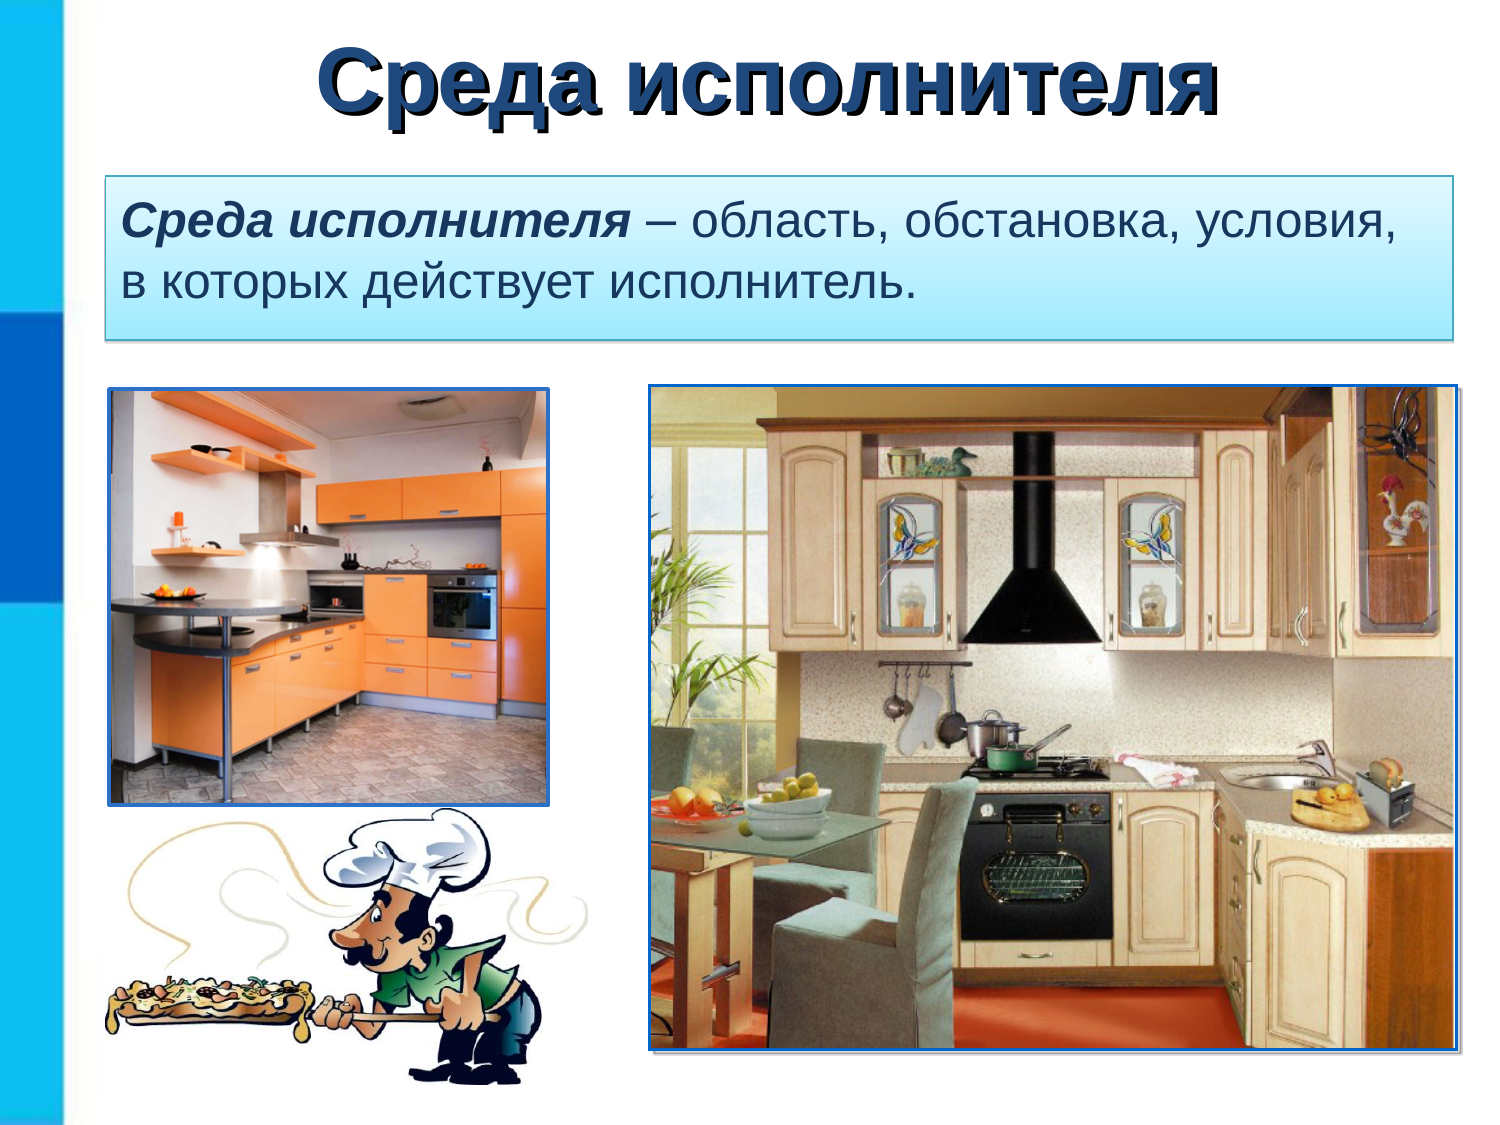

Среда исполнителя
# Среда исполнителя – область, обстановка, условия, в которых действует исполнитель.